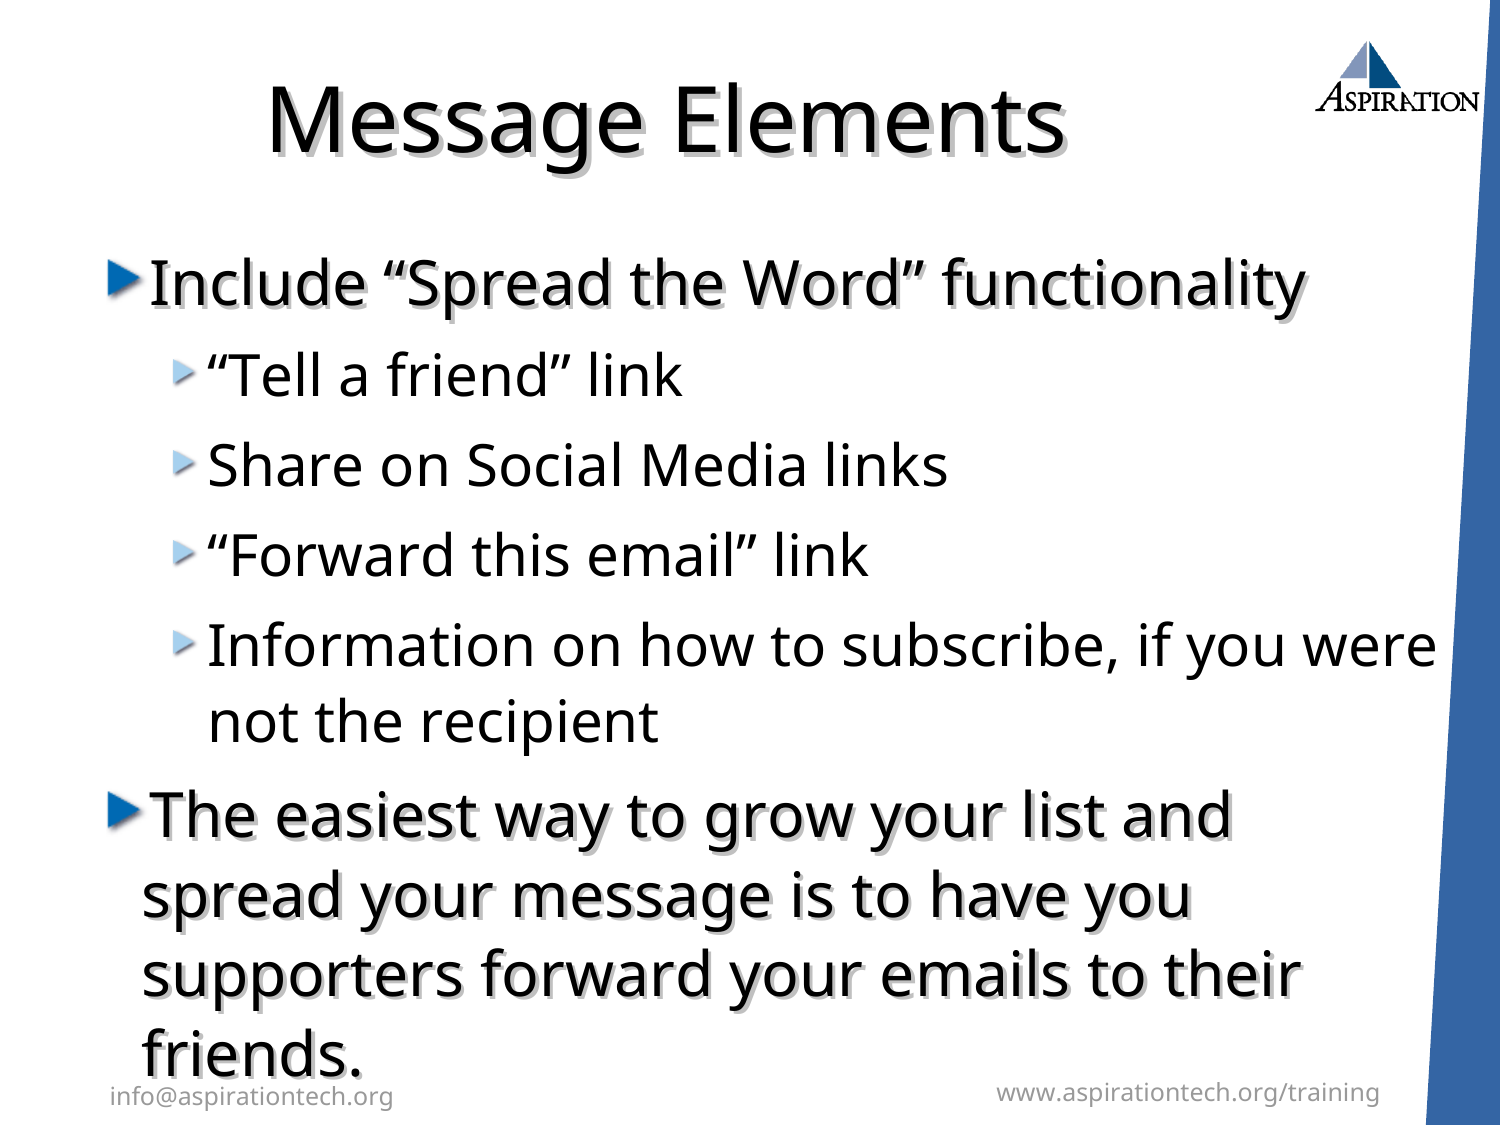

# Message Elements
Include “Spread the Word” functionality
“Tell a friend” link
Share on Social Media links
“Forward this email” link
Information on how to subscribe, if you were not the recipient
The easiest way to grow your list and spread your message is to have you supporters forward your emails to their friends.